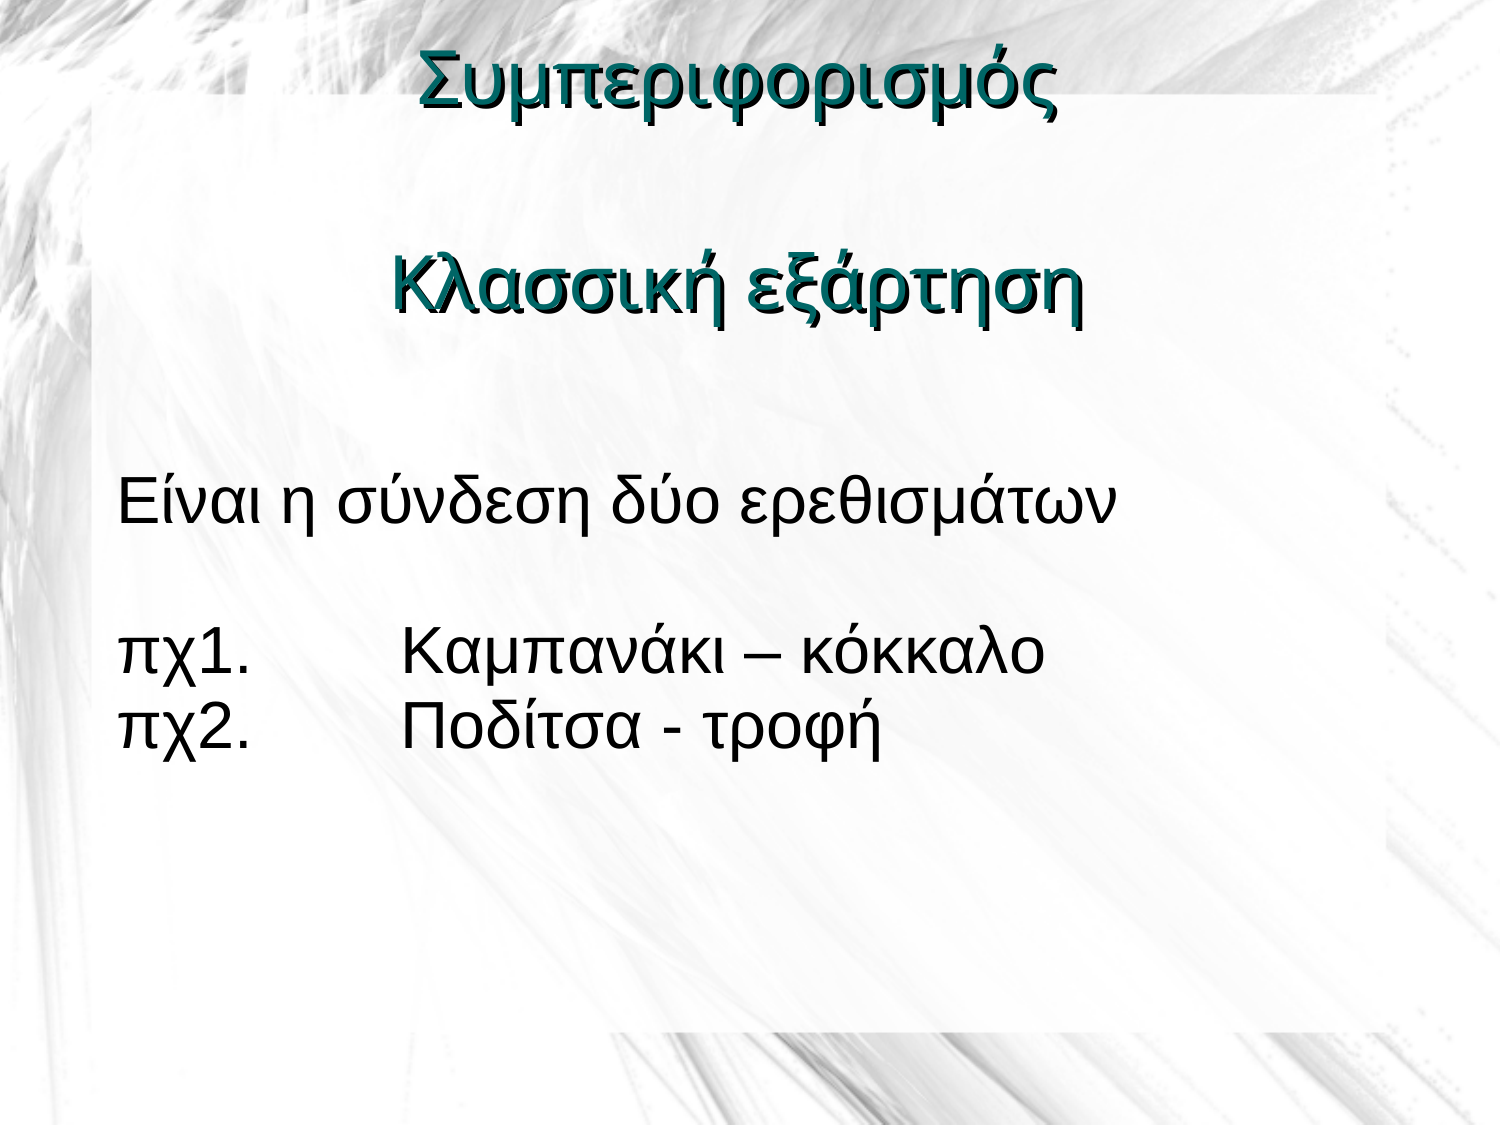

# Συμπεριφορισμός Κλασσική εξάρτηση
Είναι η σύνδεση δύο ερεθισμάτων
πχ1. Καμπανάκι – κόκκαλο
πχ2. Ποδίτσα - τροφή